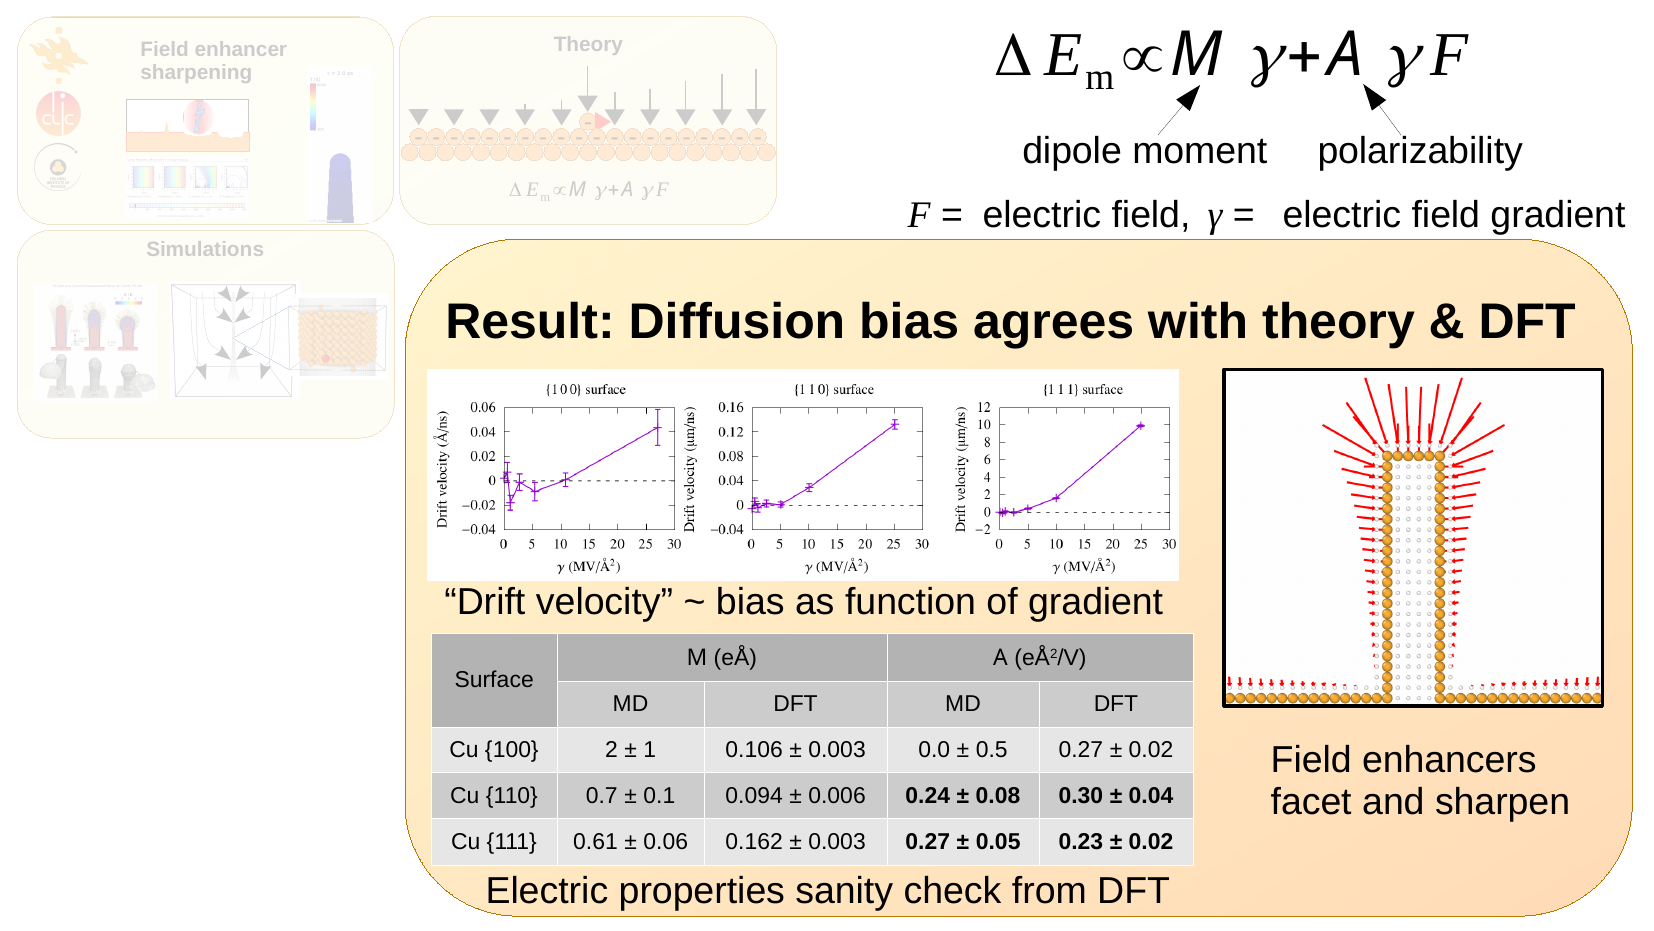

Theory
Field enhancer
sharpening
-
dipole moment
polarizability
-
-
-
-
-
-
-
-
-
-
-
-
-
-
-
-
-
-
-
-
F =	electric field,	γ =	electric field gradient
Simulations
Result: Diffusion bias agrees with theory & DFT
“Drift velocity” ~ bias as function of gradient
| Surface | M (eÅ) | | A (eÅ2/V) | |
| --- | --- | --- | --- | --- |
| | MD | DFT | MD | DFT |
| Cu {100} | 2 ± 1 | 0.106 ± 0.003 | 0.0 ± 0.5 | 0.27 ± 0.02 |
| Cu {110} | 0.7 ± 0.1 | 0.094 ± 0.006 | 0.24 ± 0.08 | 0.30 ± 0.04 |
| Cu {111} | 0.61 ± 0.06 | 0.162 ± 0.003 | 0.27 ± 0.05 | 0.23 ± 0.02 |
Field enhancers
facet and sharpen
Electric properties sanity check from DFT